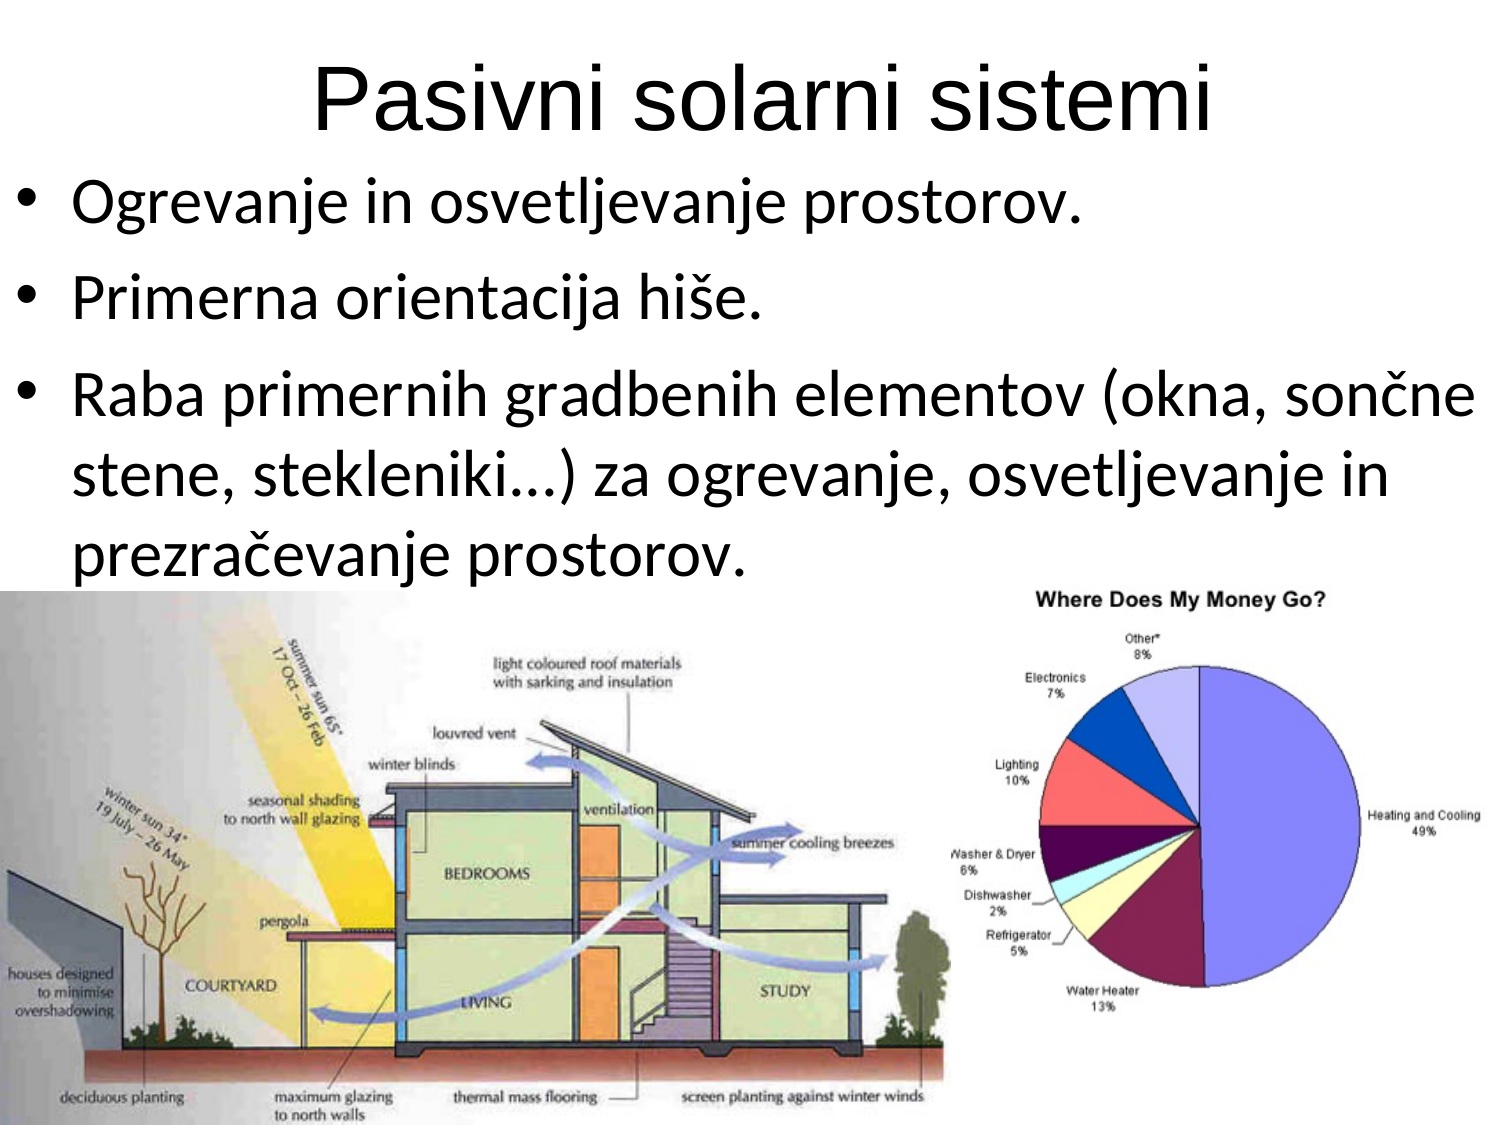

Pasivni solarni sistemi
Ogrevanje in osvetljevanje prostorov.
Primerna orientacija hiše.
Raba primernih gradbenih elementov (okna, sončne stene, stekleniki...) za ogrevanje, osvetljevanje in prezračevanje prostorov.